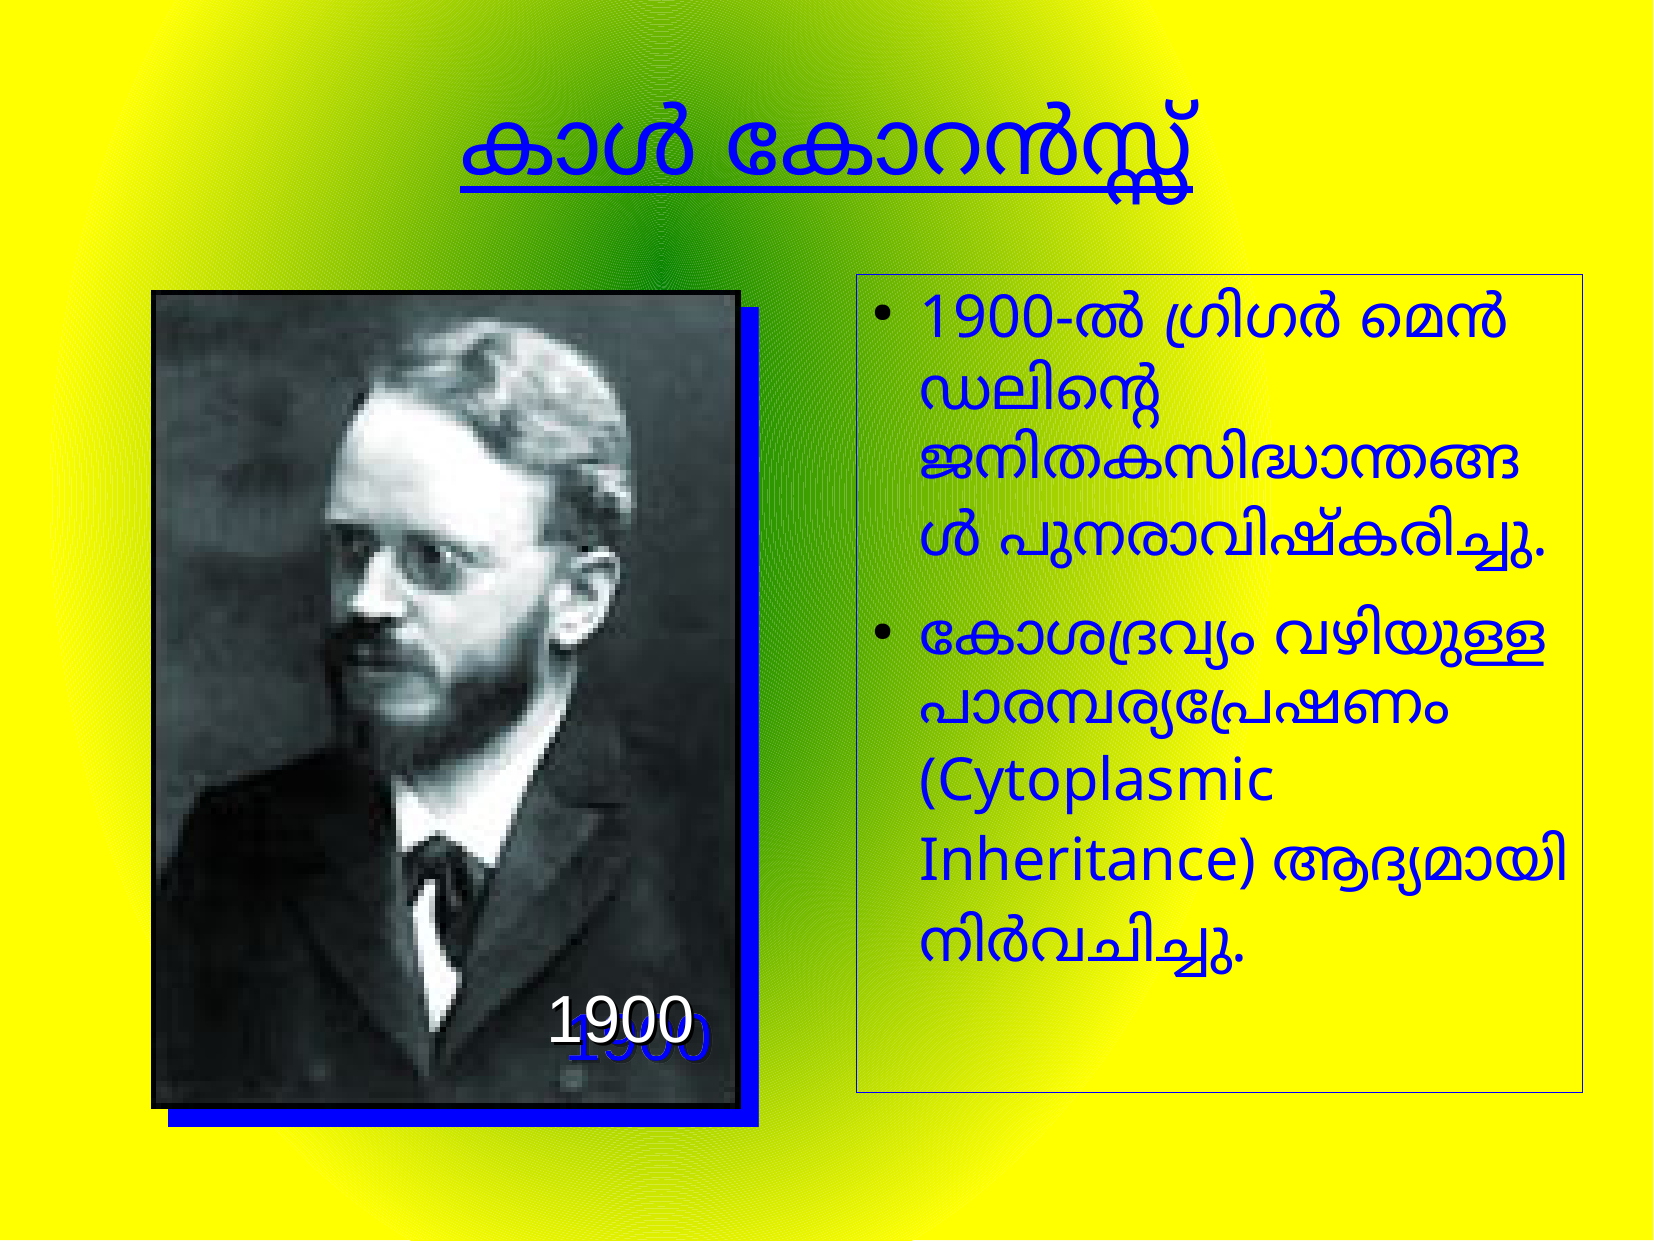

# കാള്‍ കോറന്‍സ്സ്
1900-ല്‍ ഗ്രിഗര്‍ മെന്‍ഡലിന്റെ ജനിതകസിദ്ധാന്തങ്ങള്‍ പുനരാവിഷ്കരിച്ചു.
കോശദ്രവ്യം വഴിയുള്ള പാരമ്പര്യപ്രേഷണം (Cytoplasmic Inheritance) ആദ്യമായി നിര്‍വചിച്ചു.
1900